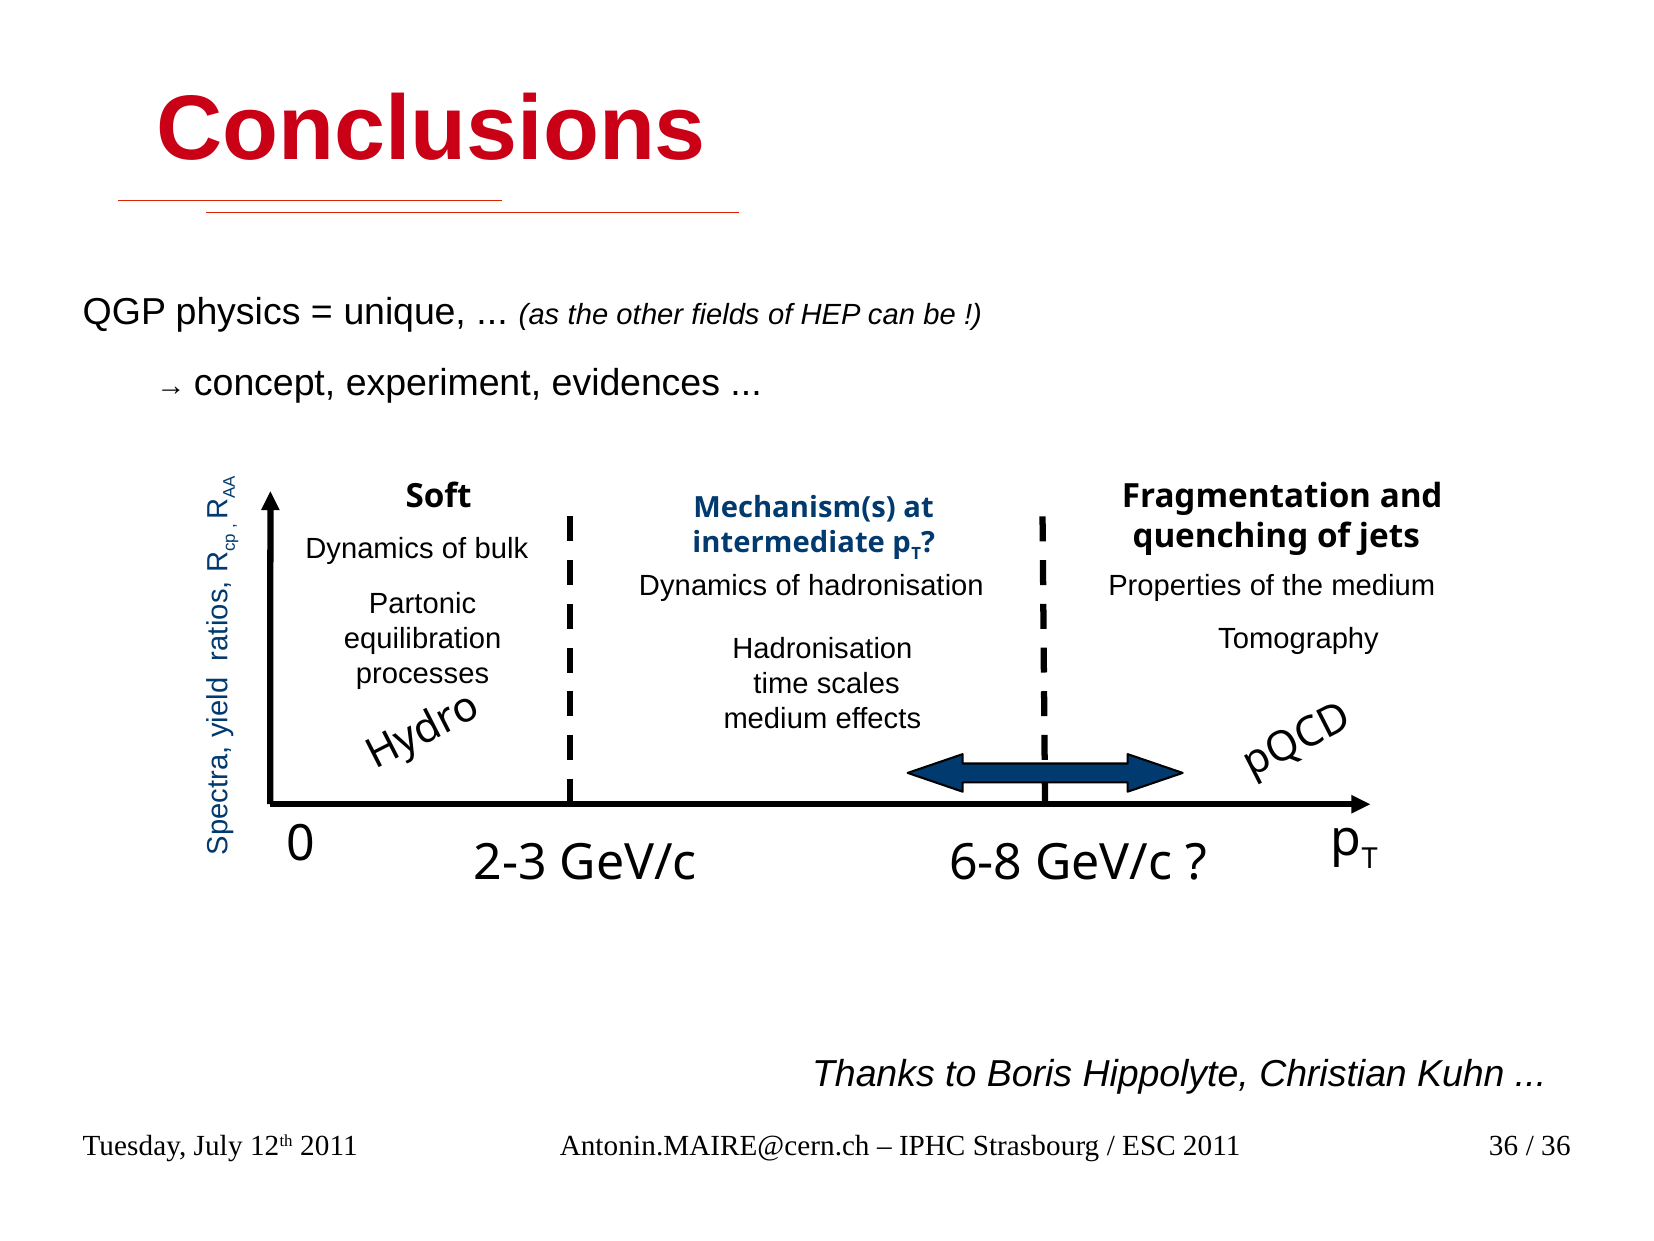

# Conclusions
QGP physics = unique, ... (as the other fields of HEP can be !)
 	→ concept, experiment, evidences ...
Fragmentation and quenching of jets
Soft
Mechanism(s) at
intermediate pT?
Dynamics of bulk
Dynamics of hadronisation
Properties of the medium
Partonic
equilibration
processes
Tomography
Hadronisation
 time scales
medium effects
Spectra, yield ratios, Rcp , RAA
Hydro
pQCD
pT
0
2-3 GeV/c
6-8 GeV/c ?
Thanks to Boris Hippolyte, Christian Kuhn ...
Mon, March 31st, 2008
Antonin Maire - IPHC Strasbourg / AliceWeek Apr. 08
36